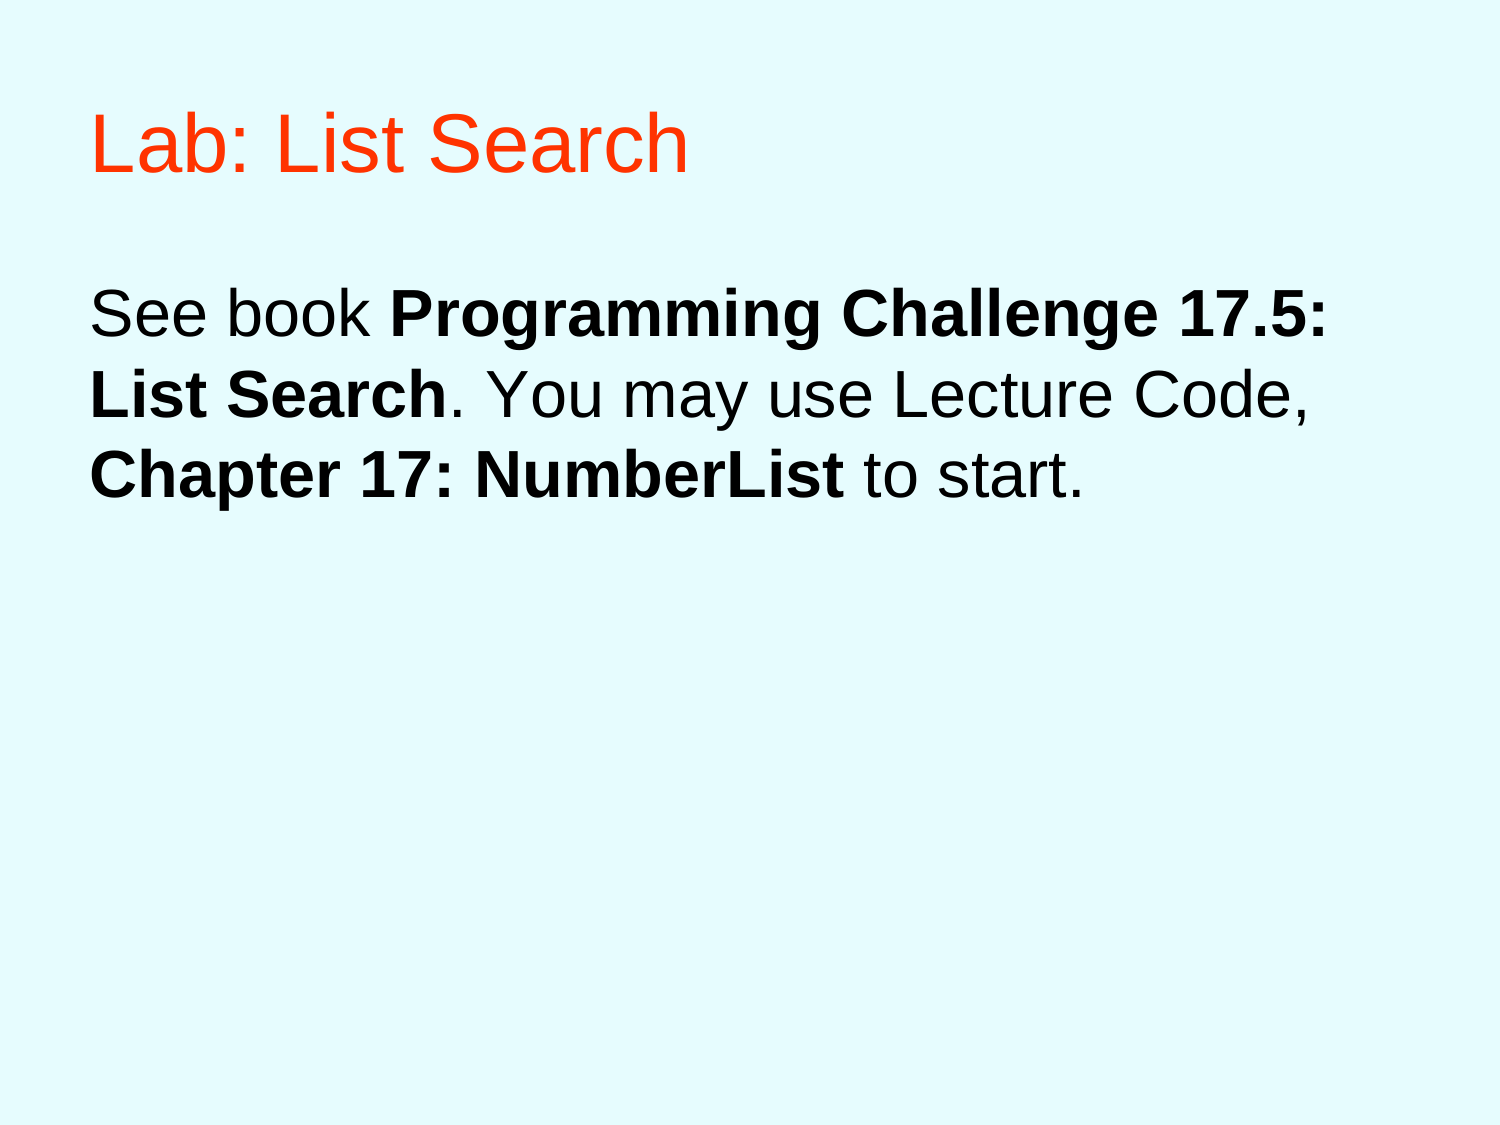

# Lab: List Search
See book Programming Challenge 17.5: List Search. You may use Lecture Code, Chapter 17: NumberList to start.